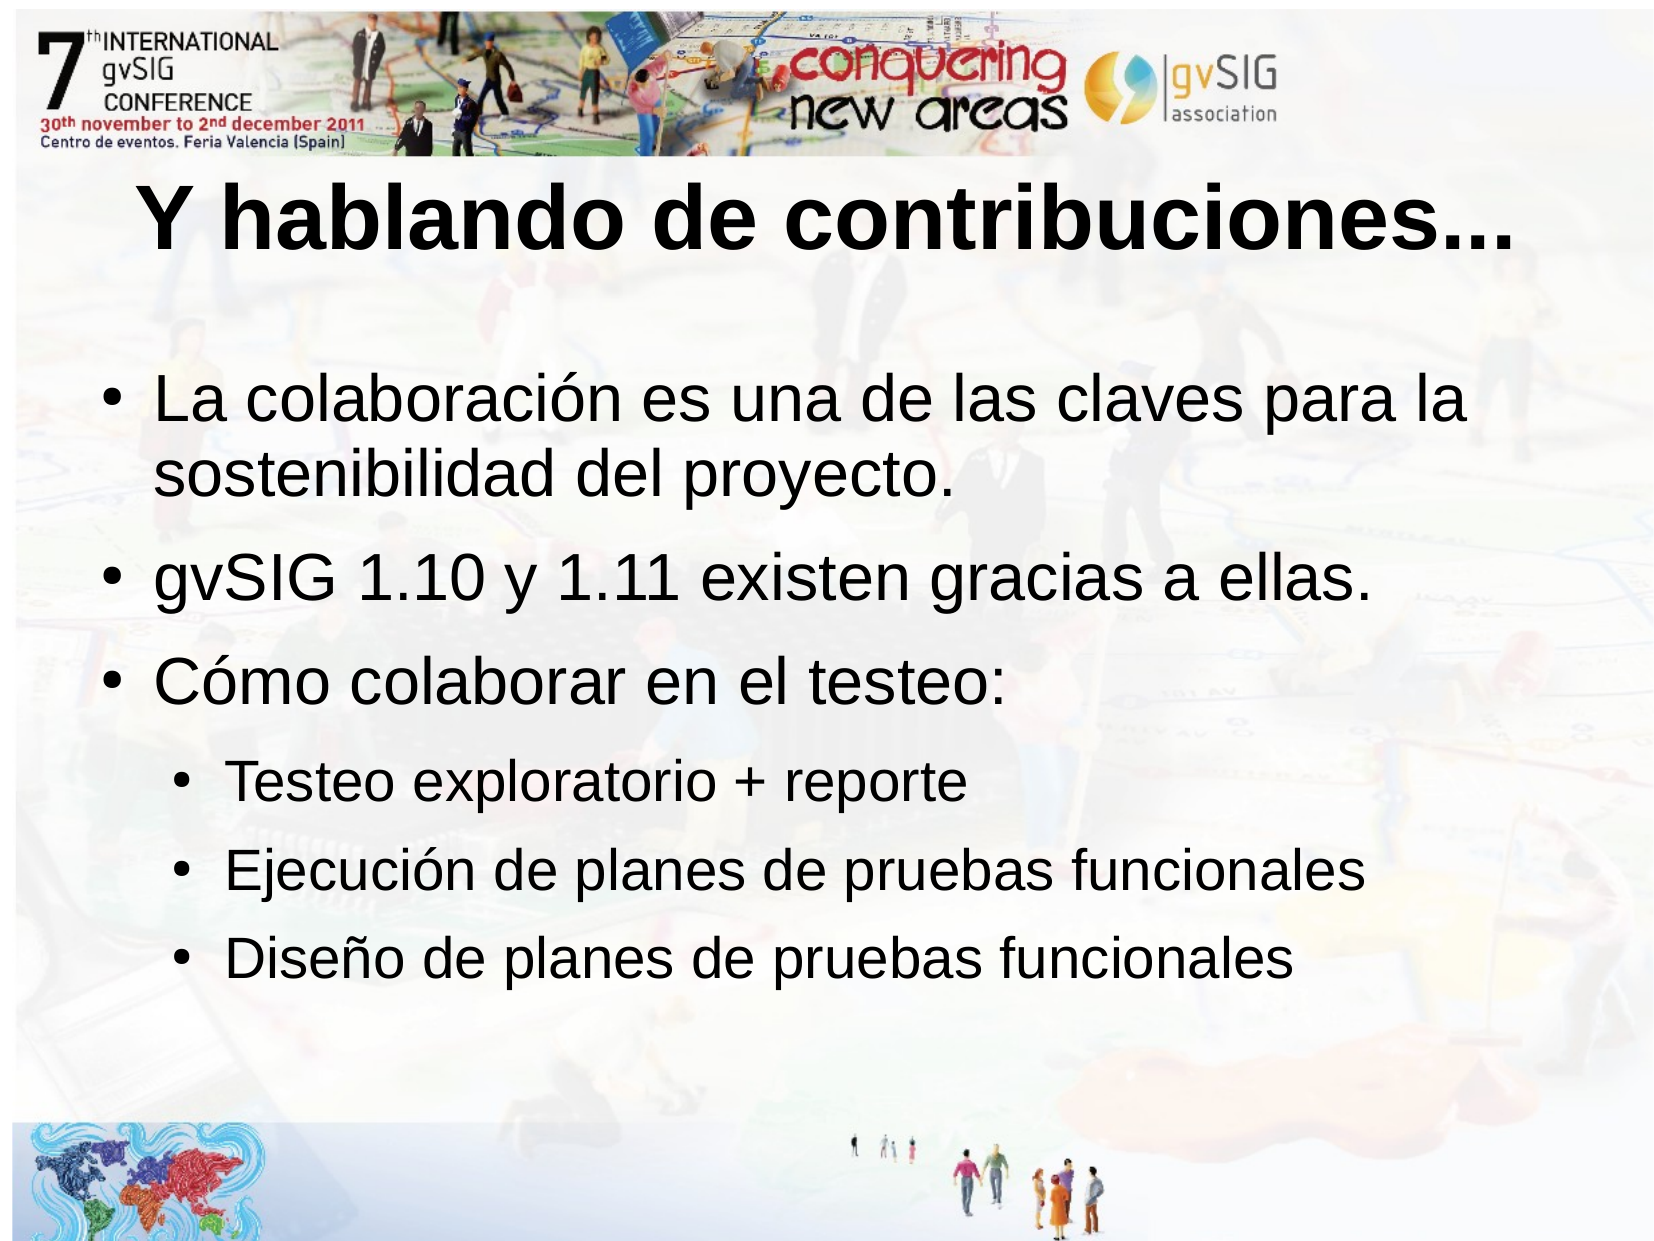

# Y hablando de contribuciones...
La colaboración es una de las claves para la sostenibilidad del proyecto.
gvSIG 1.10 y 1.11 existen gracias a ellas.
Cómo colaborar en el testeo:
Testeo exploratorio + reporte
Ejecución de planes de pruebas funcionales
Diseño de planes de pruebas funcionales